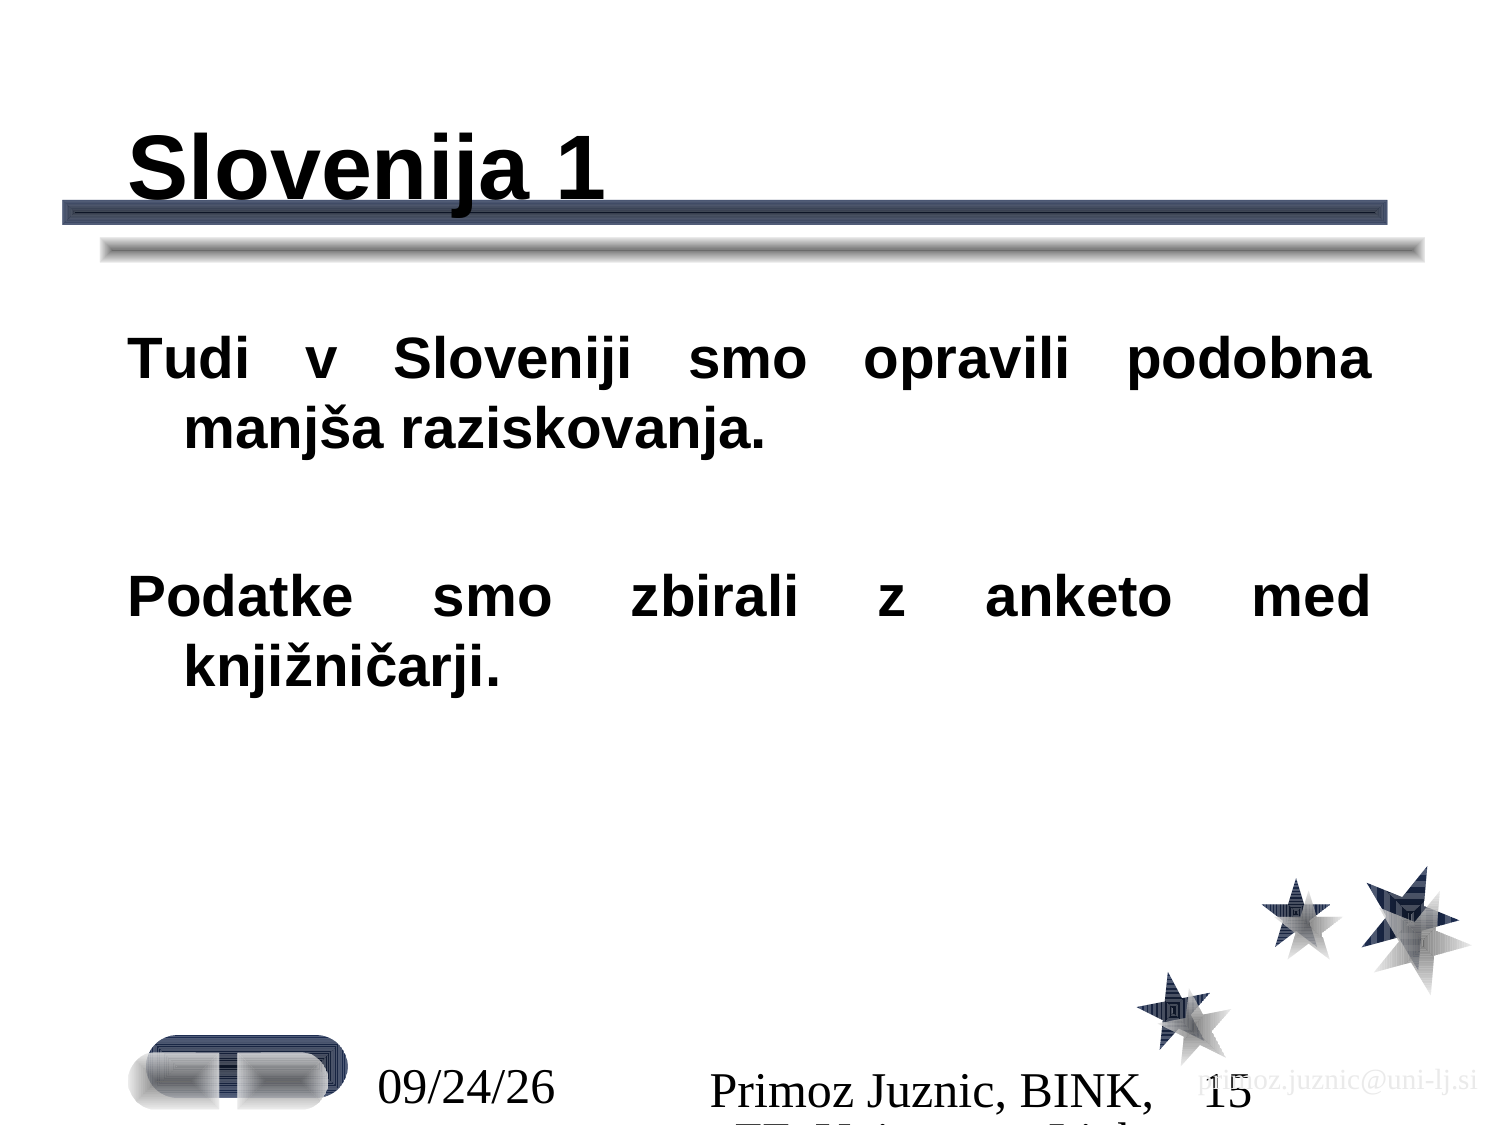

# Slovenija 1
Tudi v Sloveniji smo opravili podobna manjša raziskovanja.
Podatke smo zbirali z anketo med knjižničarji.
Primoz Juznic, BINK, FF, Univerza v Ljubljani
15